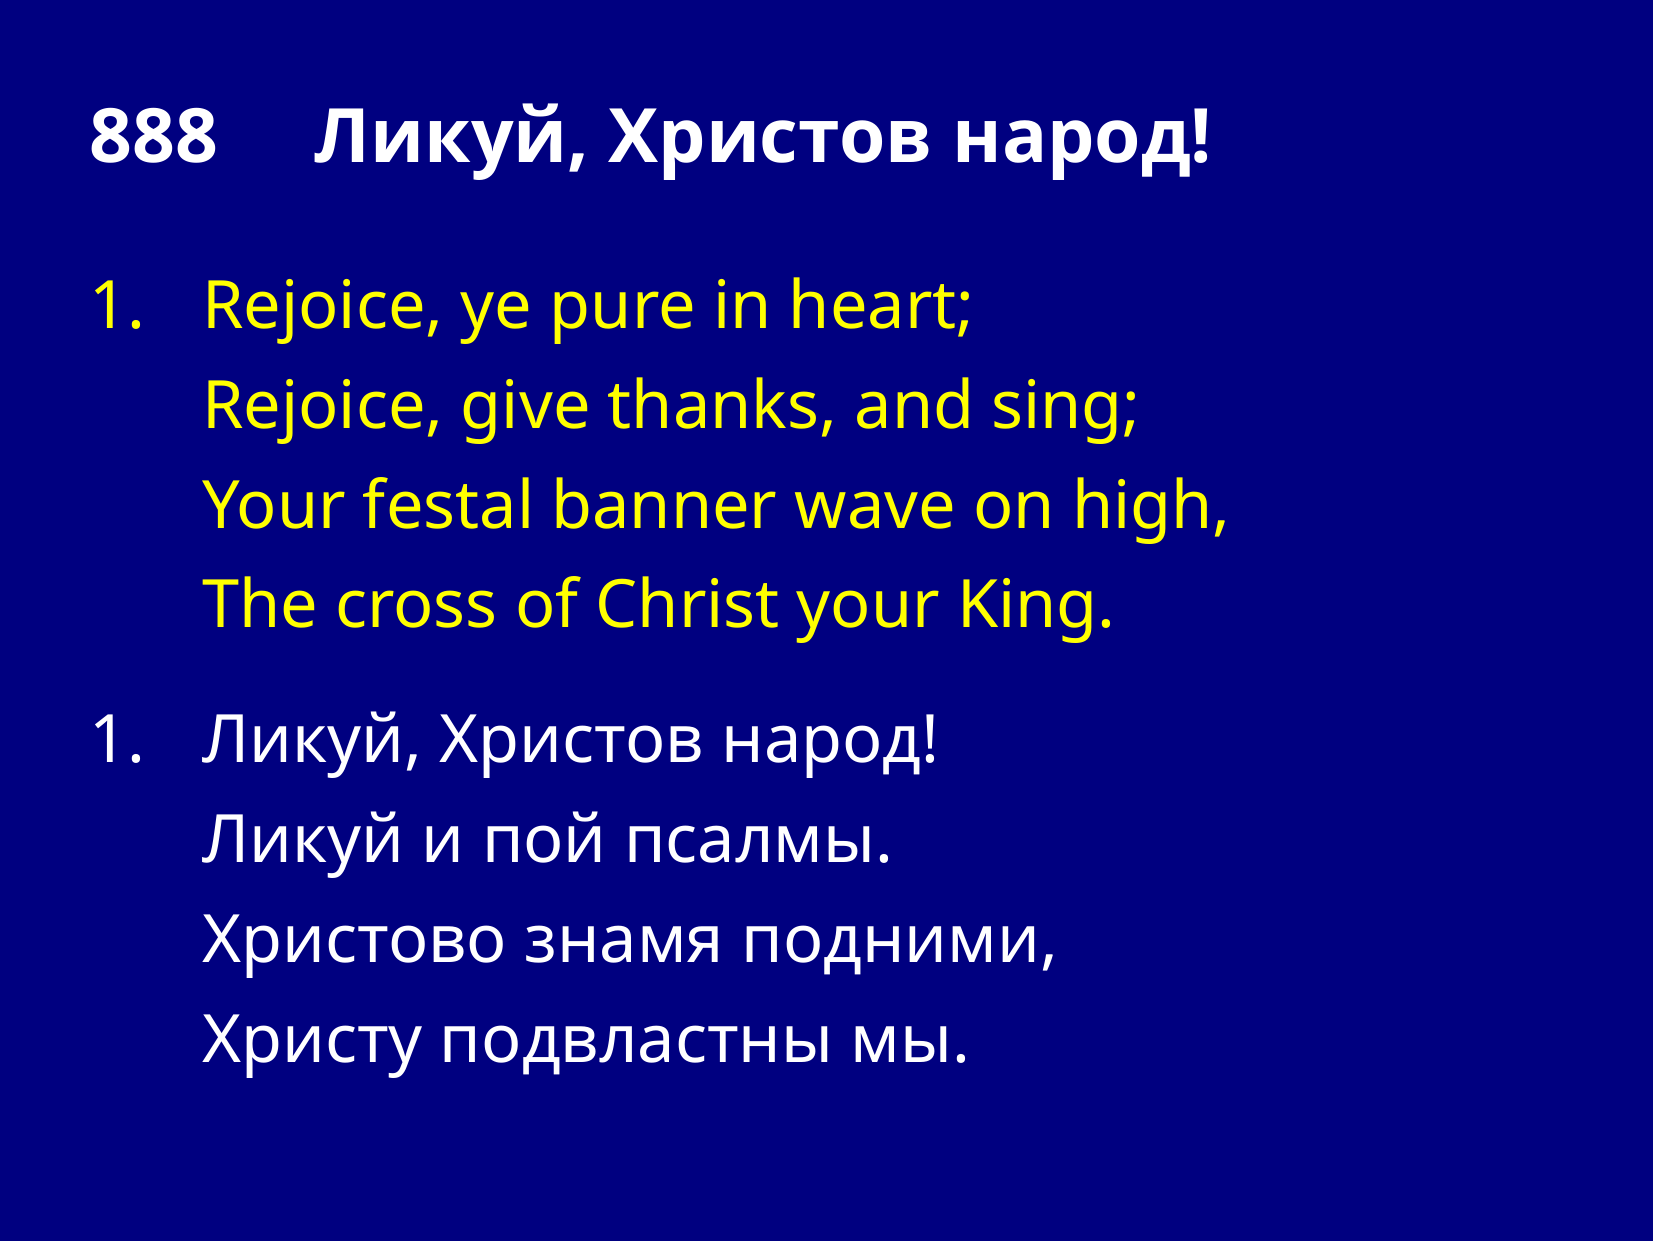

888	Ликуй, Христов народ!
1.	Rejoice, ye pure in heart;
	Rejoice, give thanks, and sing;
	Your festal banner wave on high,
	The cross of Christ your King.
1.	Ликуй, Христов народ!
	Ликуй и пой псалмы.
	Христово знамя подними,
	Христу подвластны мы.